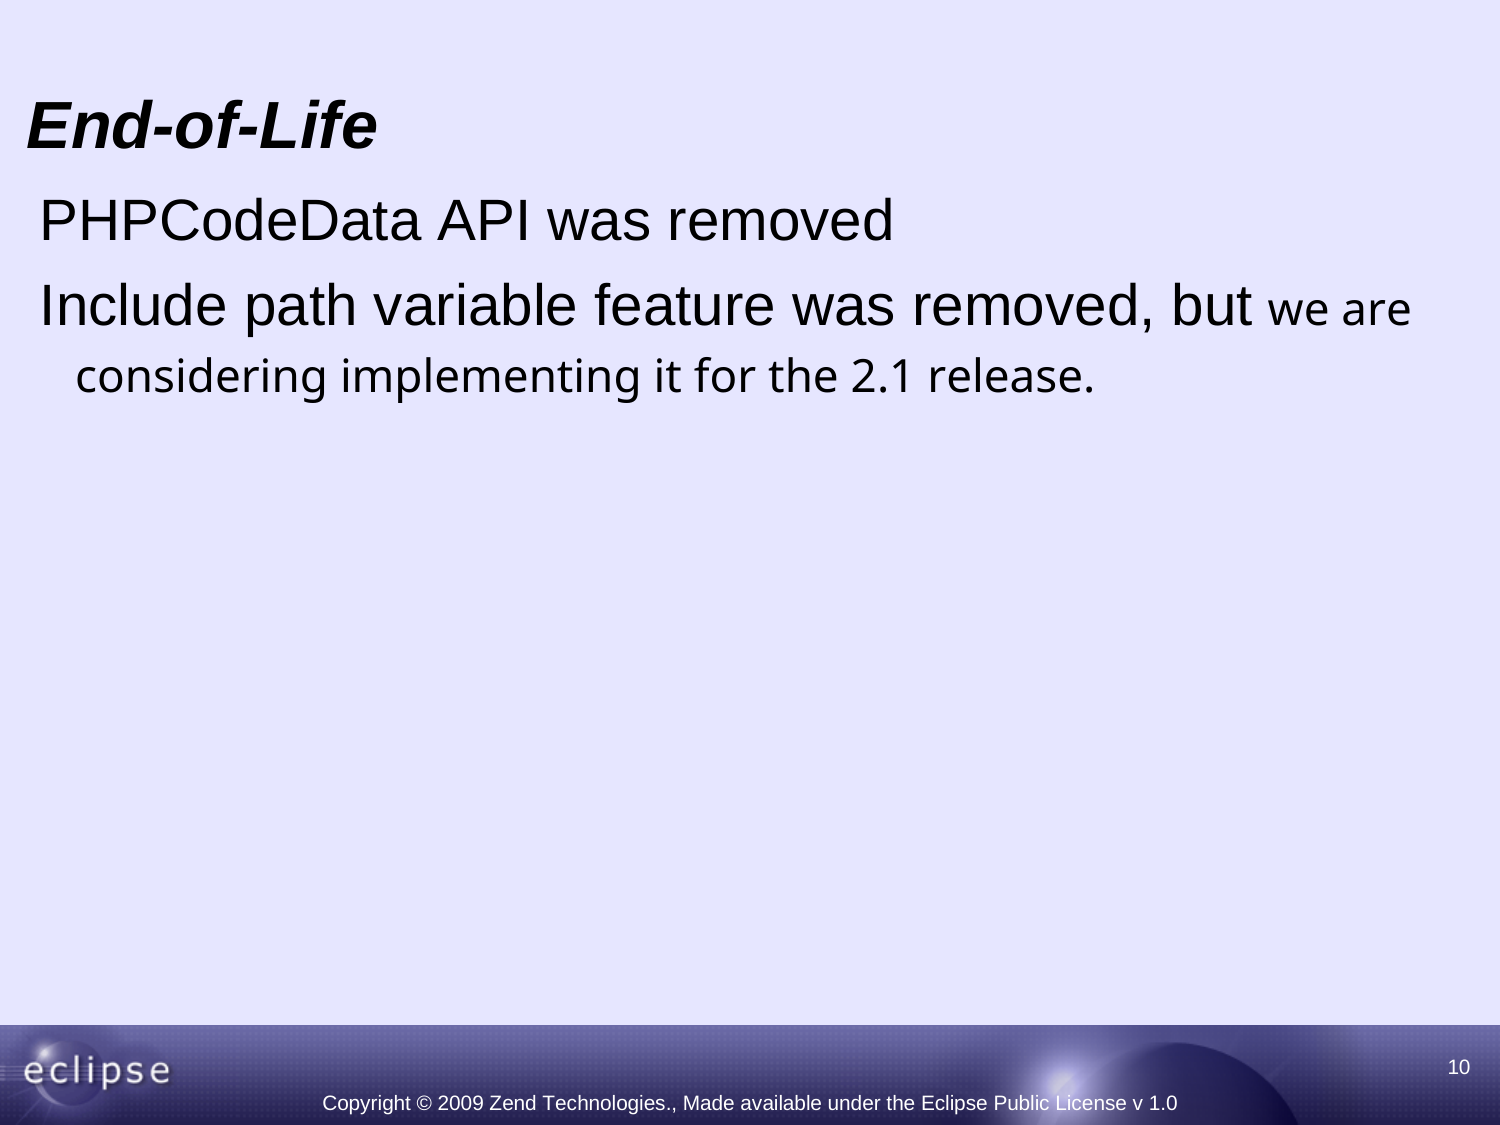

# End-of-Life
PHPCodeData API was removed
Include path variable feature was removed, but we are considering implementing it for the 2.1 release.
10